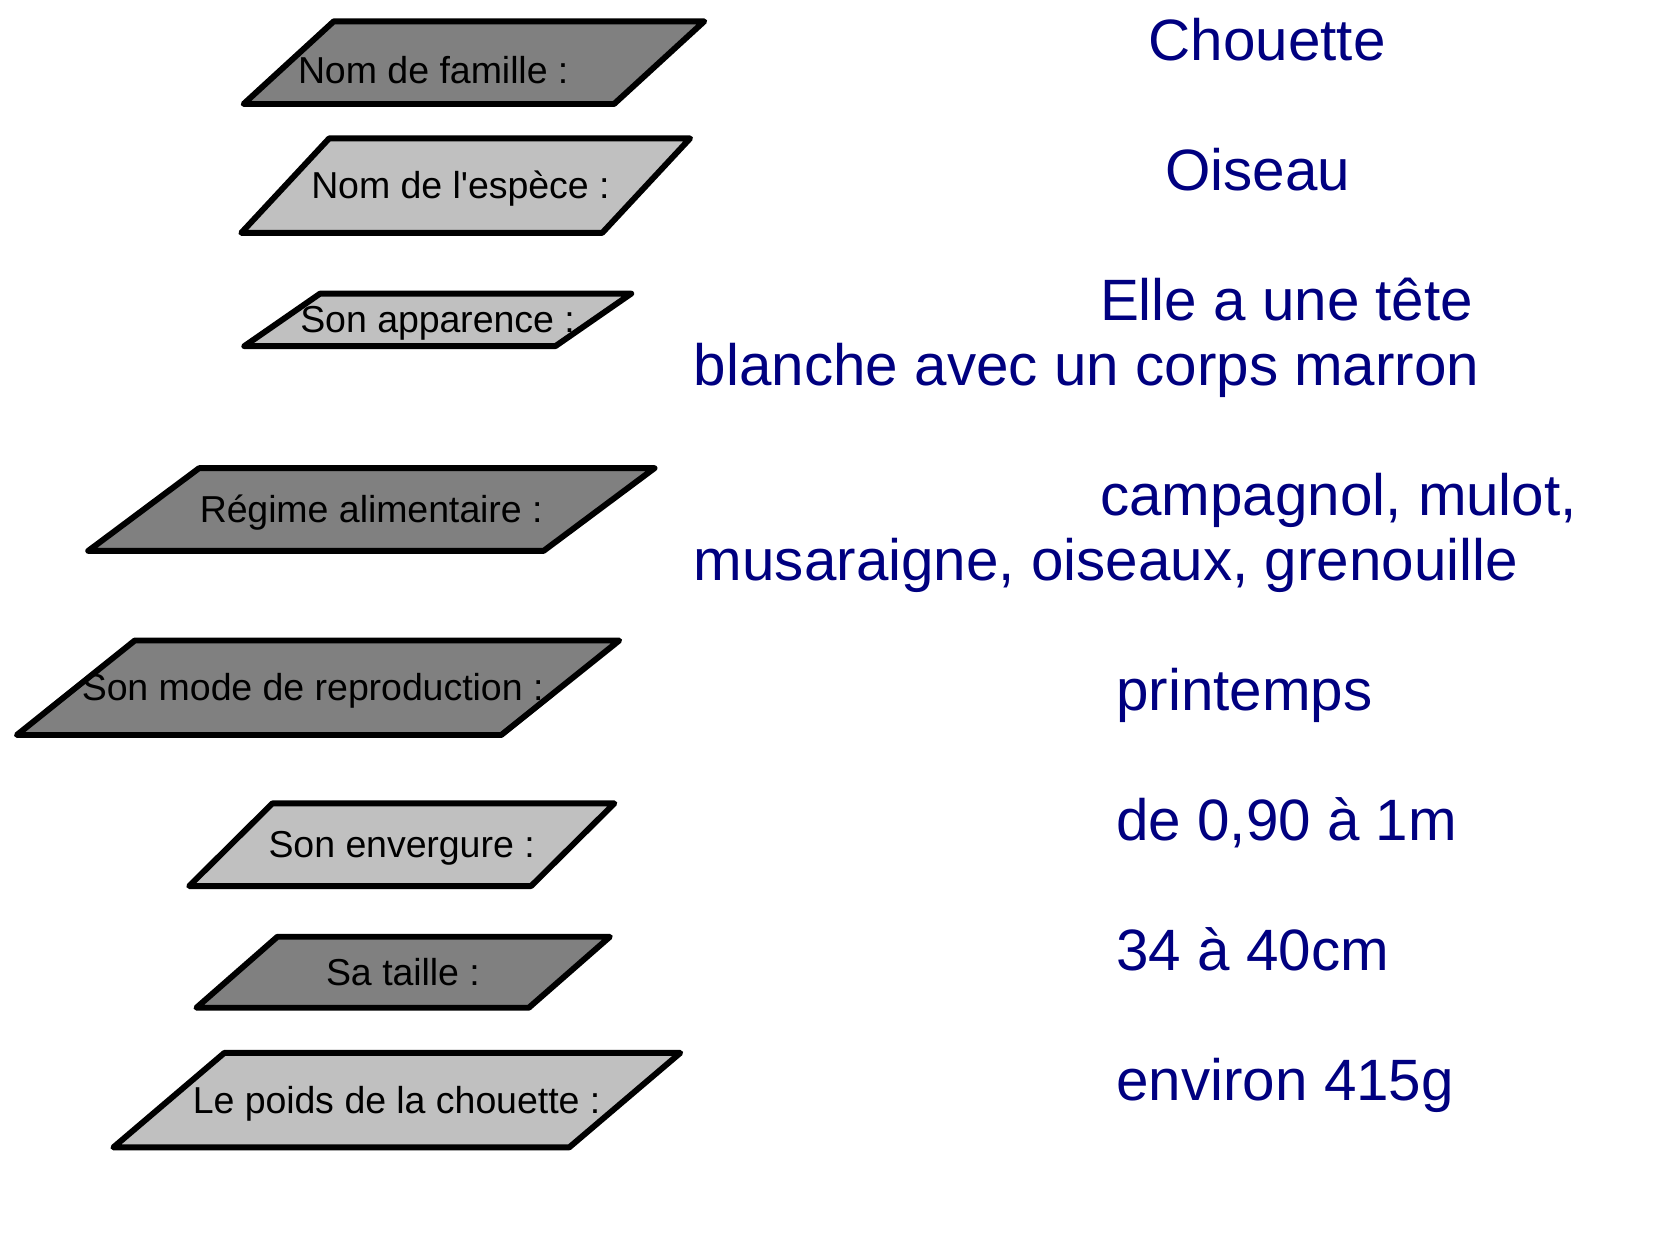

Nom de famille :
 Chouette
 Oiseau
 Elle a une tête blanche avec un corps marron
 campagnol, mulot, musaraigne, oiseaux, grenouille
 printemps
 de 0,90 à 1m
 34 à 40cm
 environ 415g
Nom de l'espèce :
Son apparence :
Régime alimentaire :
Son mode de reproduction :
Son envergure :
Sa taille :
Le poids de la chouette :